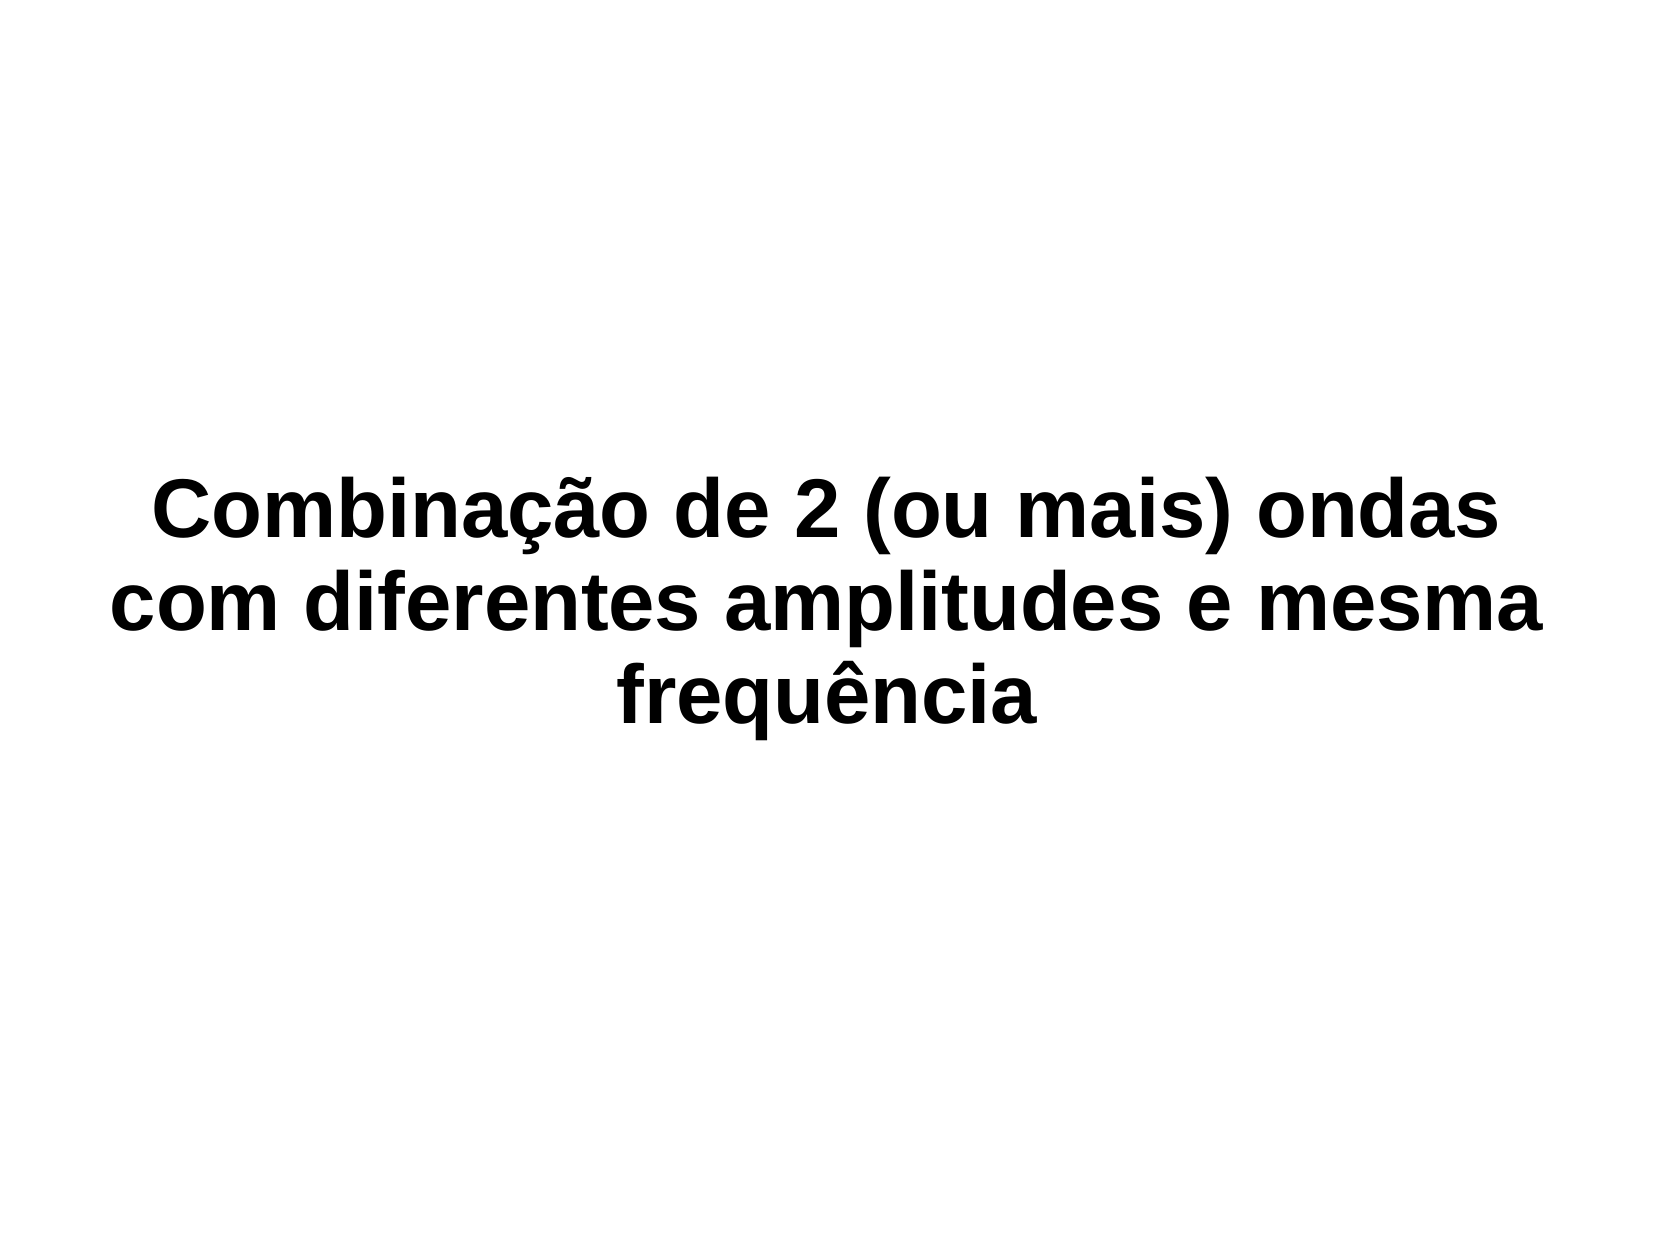

# Combinação de 2 (ou mais) ondas com diferentes amplitudes e mesma frequência